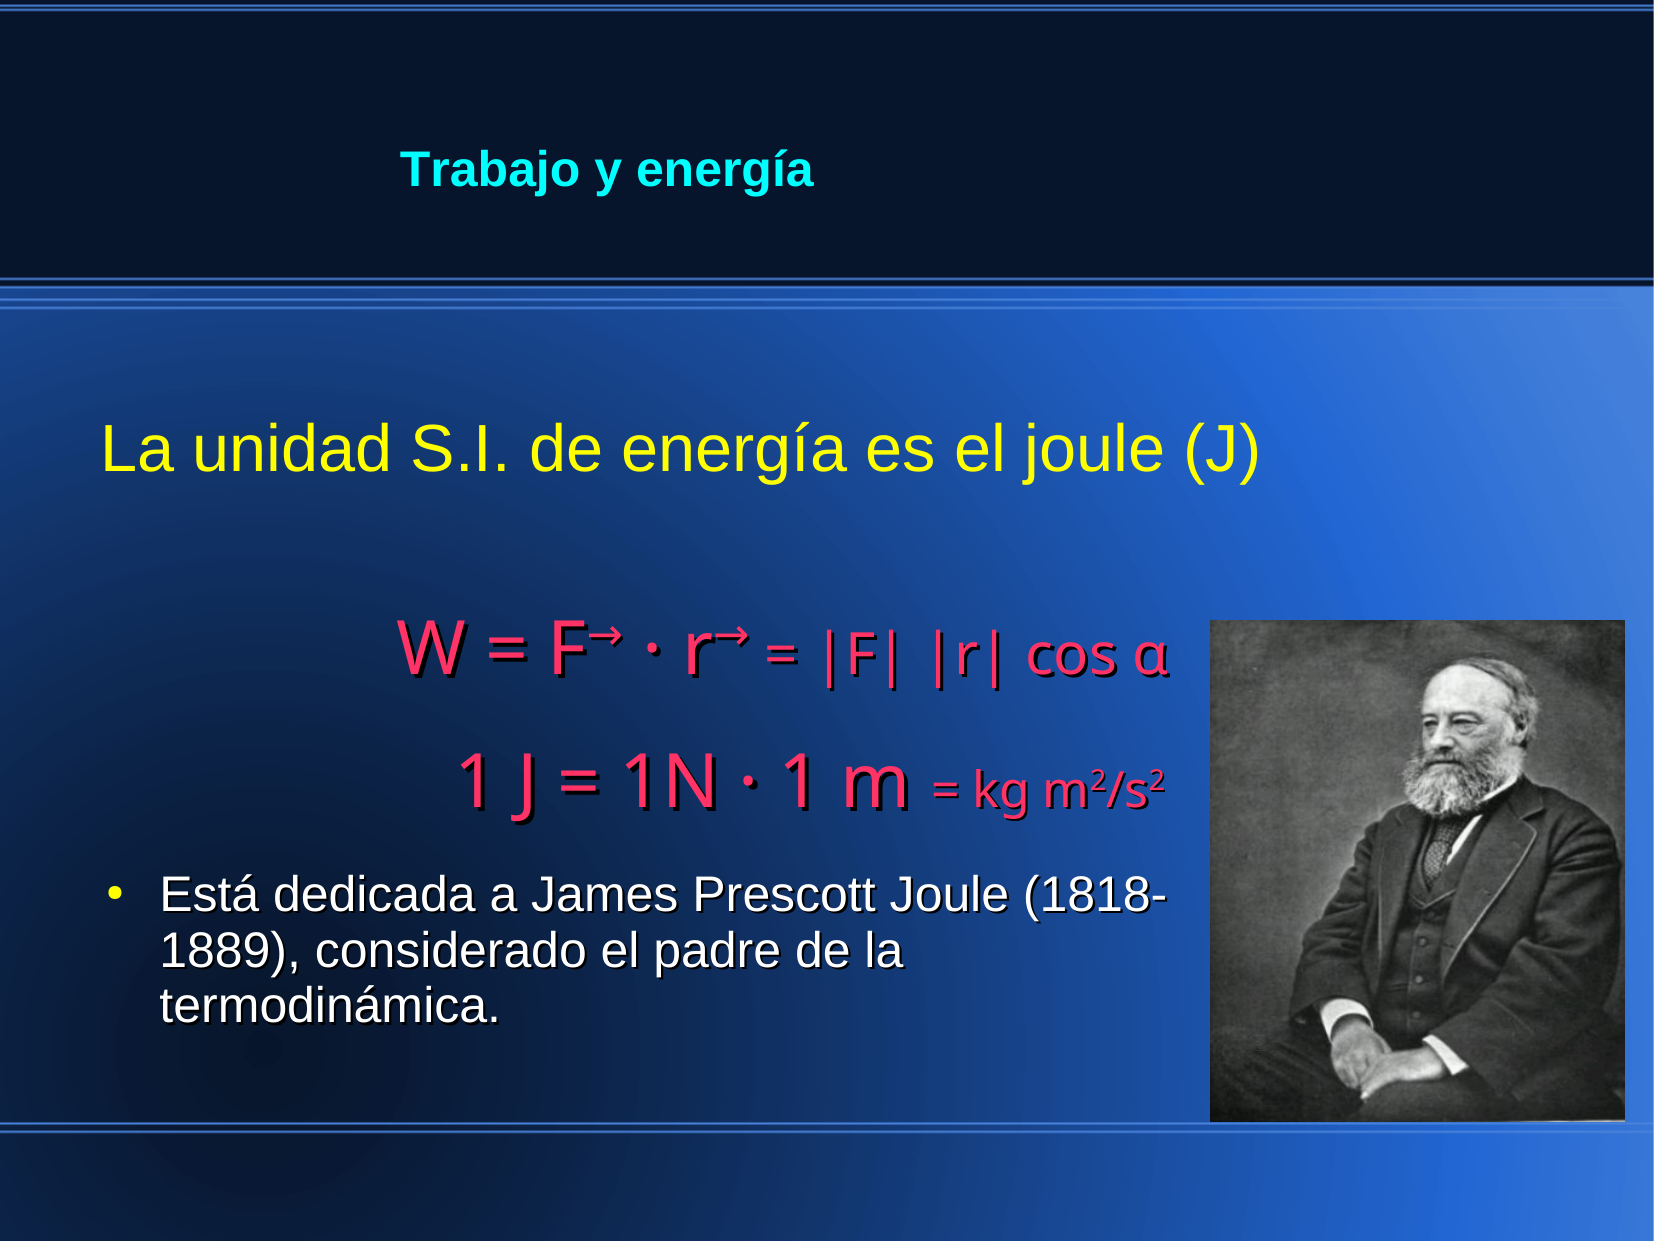

Trabajo y energía
# La unidad S.I. de energía es el joule (J)
W = F→ · r→ = |F| |r| cos α
1 J = 1N · 1 m = kg m2/s2
Está dedicada a James Prescott Joule (1818-1889), considerado el padre de la termodinámica.